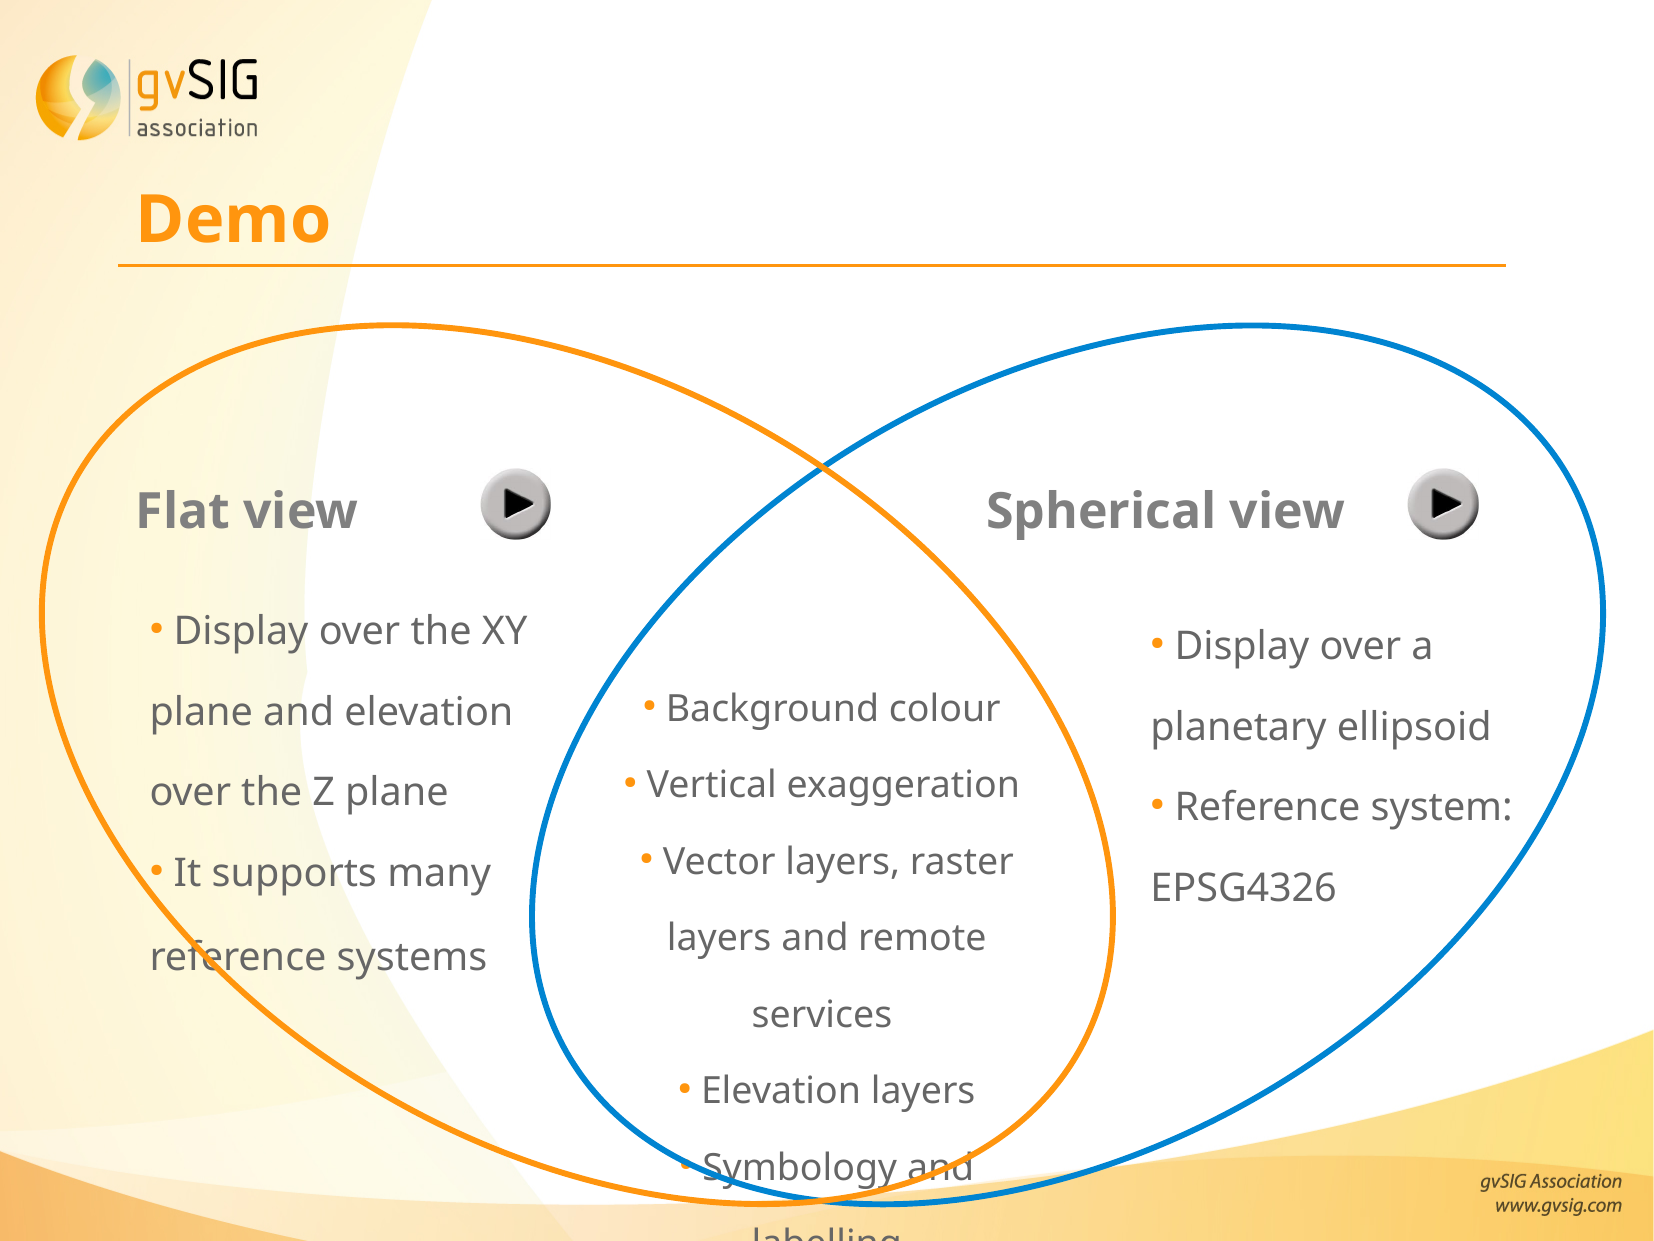

# Demo
Flat view
Spherical view
 Display over the XY plane and elevation over the Z plane
 It supports many reference systems
 Display over a planetary ellipsoid
 Reference system: EPSG4326
 Background colour
 Vertical exaggeration
 Vector layers, raster layers and remote services
 Elevation layers
 Symbology and labelling